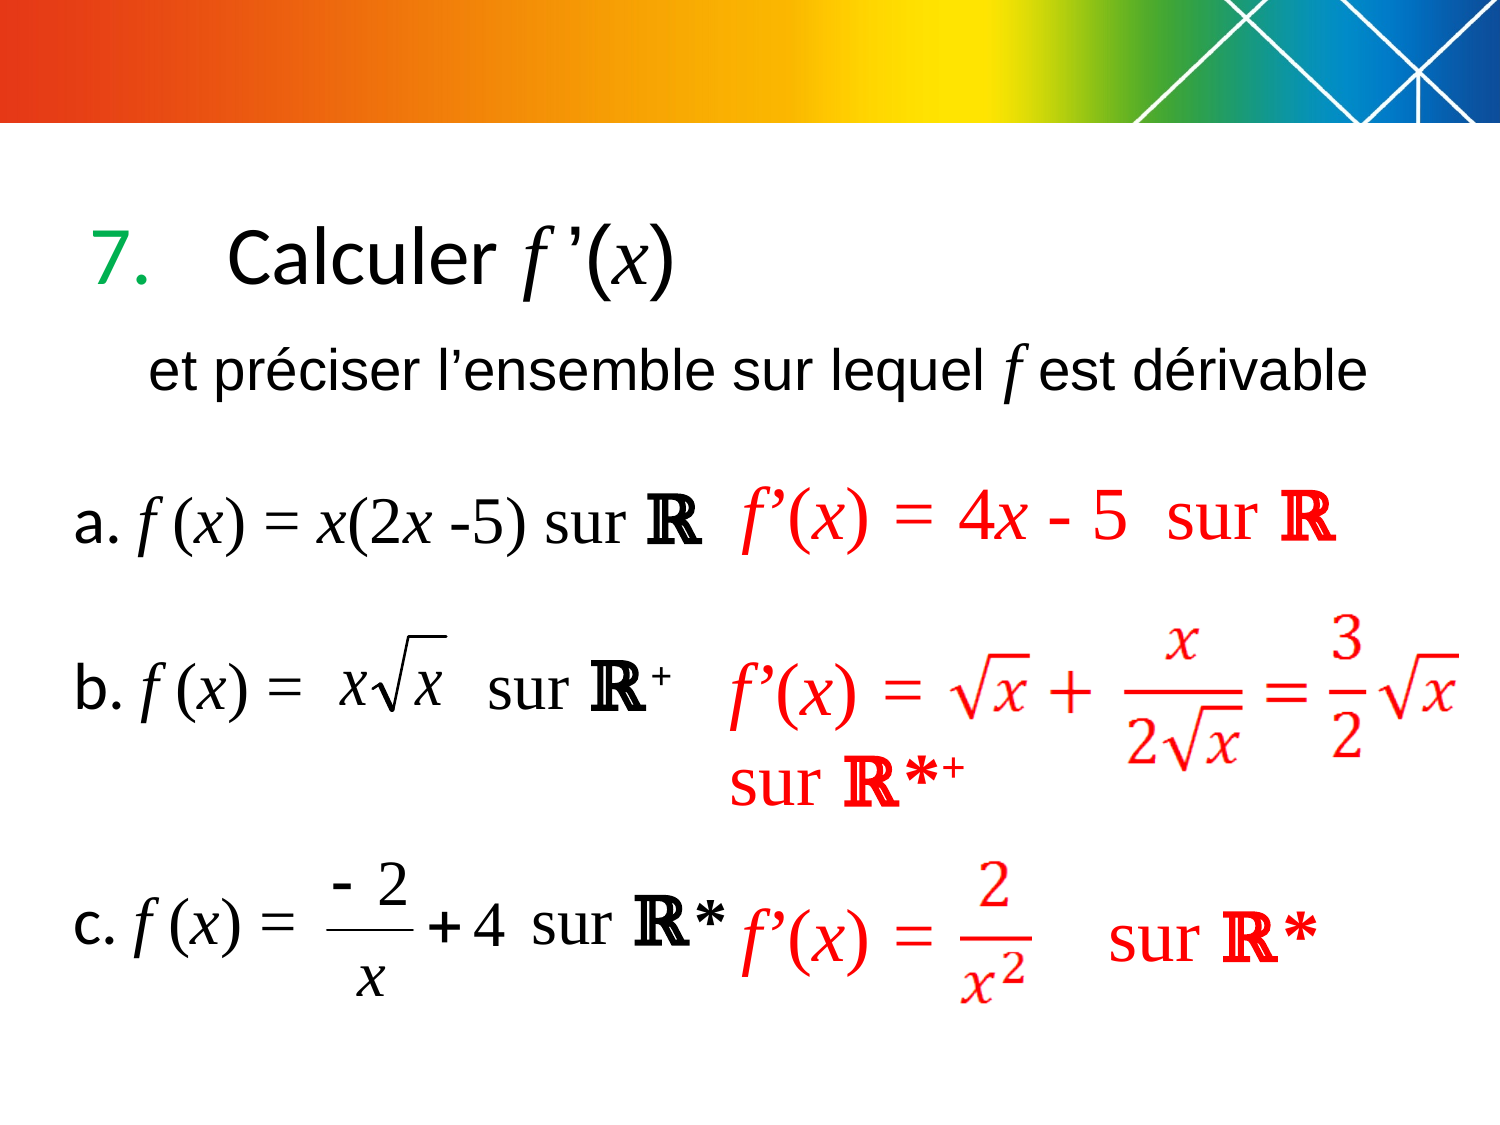

Calculer f ’(x)
et préciser l’ensemble sur lequel f est dérivable
f’(x) = 4x - 5 sur ℝ
a. f (x) = x(2x -5) sur ℝ
b. f (x) = sur ℝ+
c. f (x) = sur ℝ*
f’(x) =
sur ℝ*+
f’(x) = sur ℝ*